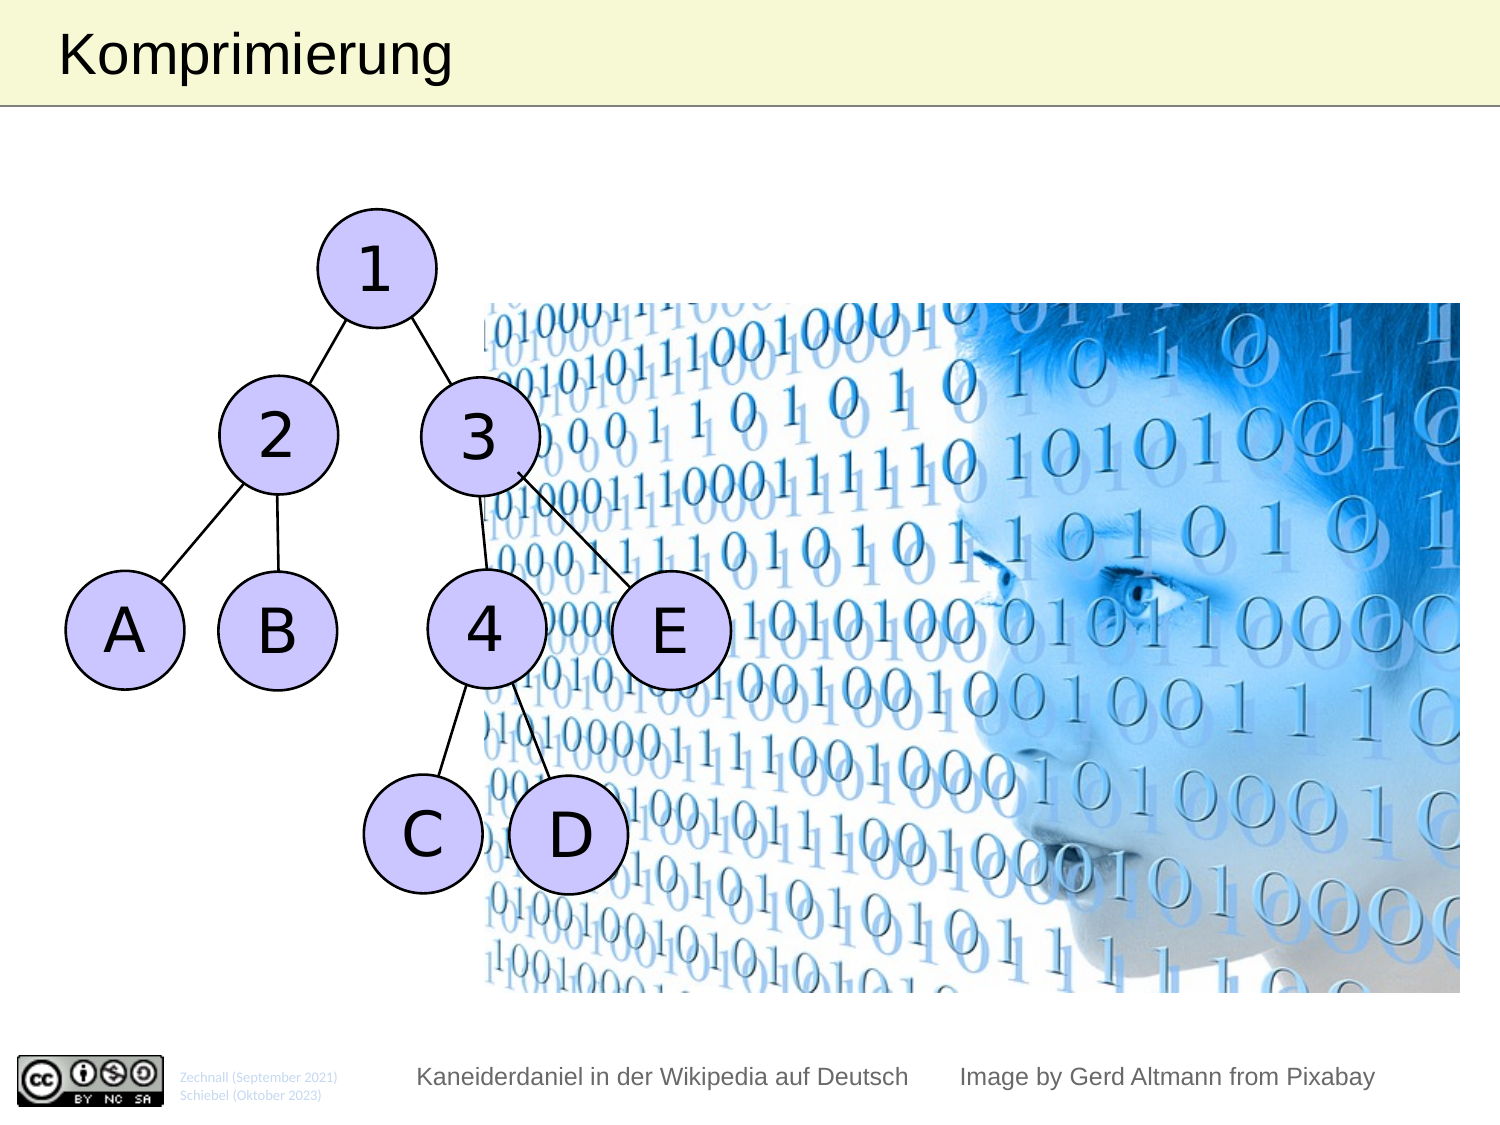

# Komprimierung
Kaneiderdaniel in der Wikipedia auf Deutsch
Image by Gerd Altmann from Pixabay